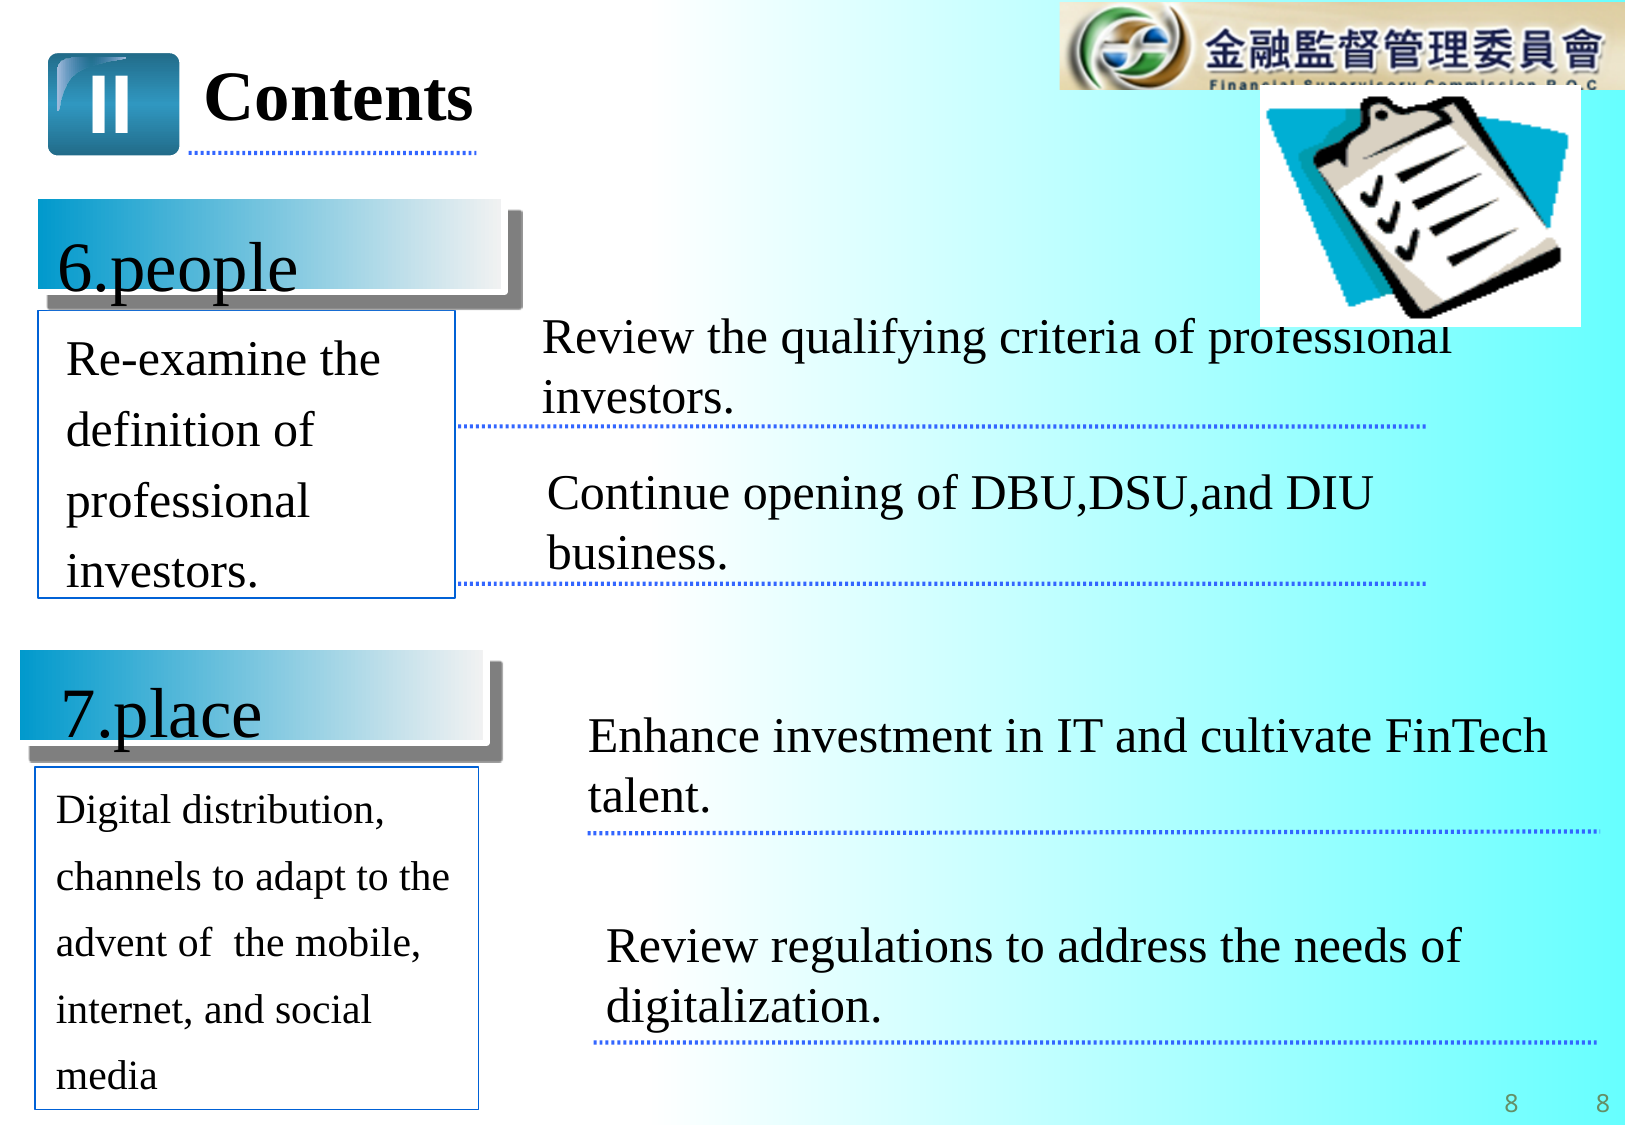

II
Contents
6.people
Review the qualifying criteria of professional investors.
Re-examine the definition of professional investors.
Continue opening of DBU,DSU,and DIU business.
7.place
Enhance investment in IT and cultivate FinTech talent.
Digital distribution,
channels to adapt to the
advent of the mobile,
internet, and social
media
era.
Review regulations to address the needs of digitalization.
4
4